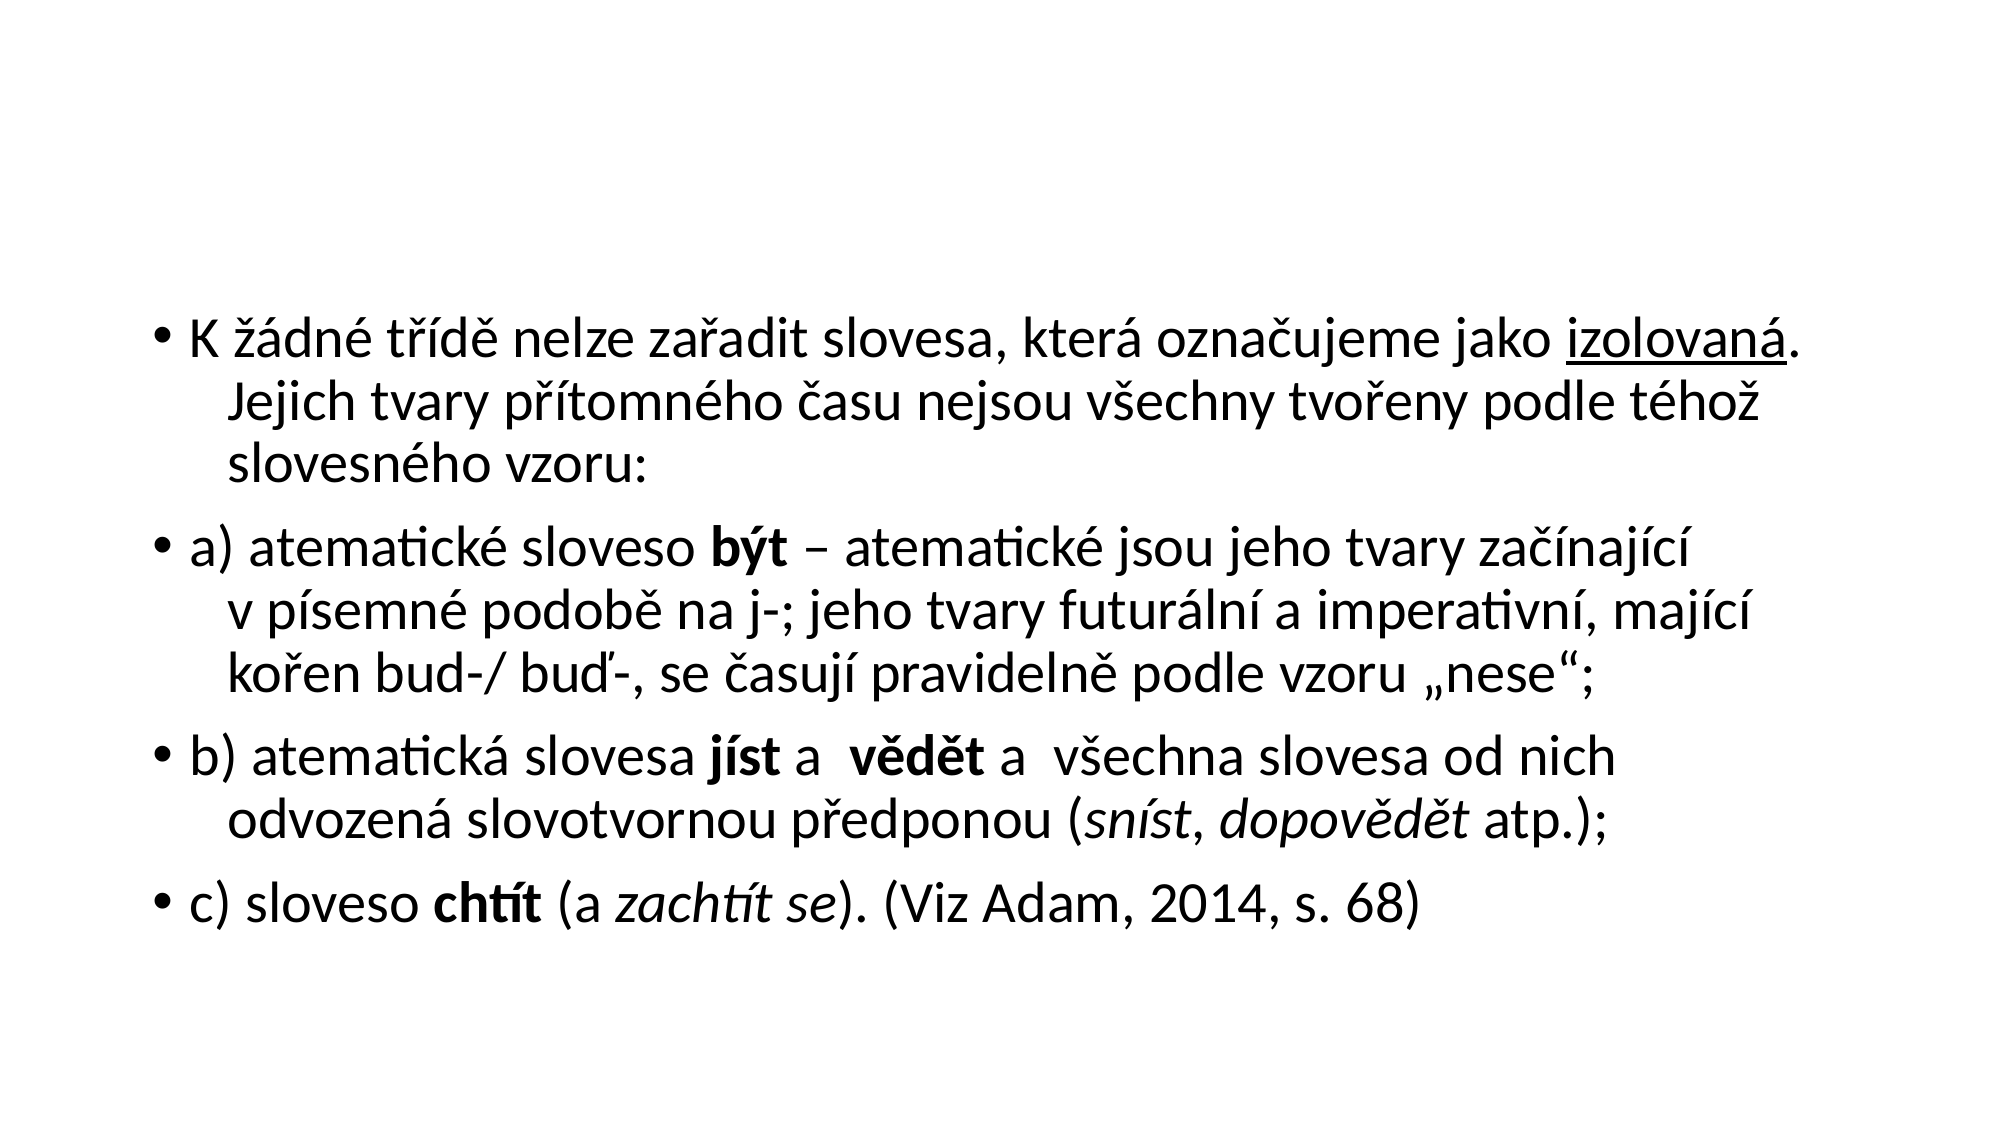

#
K žádné třídě nelze zařadit slovesa, která označujeme jako izolovaná. Jejich tvary přítomného času nejsou všechny tvořeny podle téhož slovesného vzoru:
a) atematické sloveso být – atematické jsou jeho tvary začínající v písemné podobě na j-; jeho tvary futurální a imperativní, mající kořen bud-/ buď-, se časují pravidelně podle vzoru „nese“;
b) atematická slovesa jíst a  vědět a  všechna slovesa od nich odvozená slovotvornou předponou (sníst, dopovědět atp.);
c) sloveso chtít (a zachtít se). (Viz Adam, 2014, s. 68)